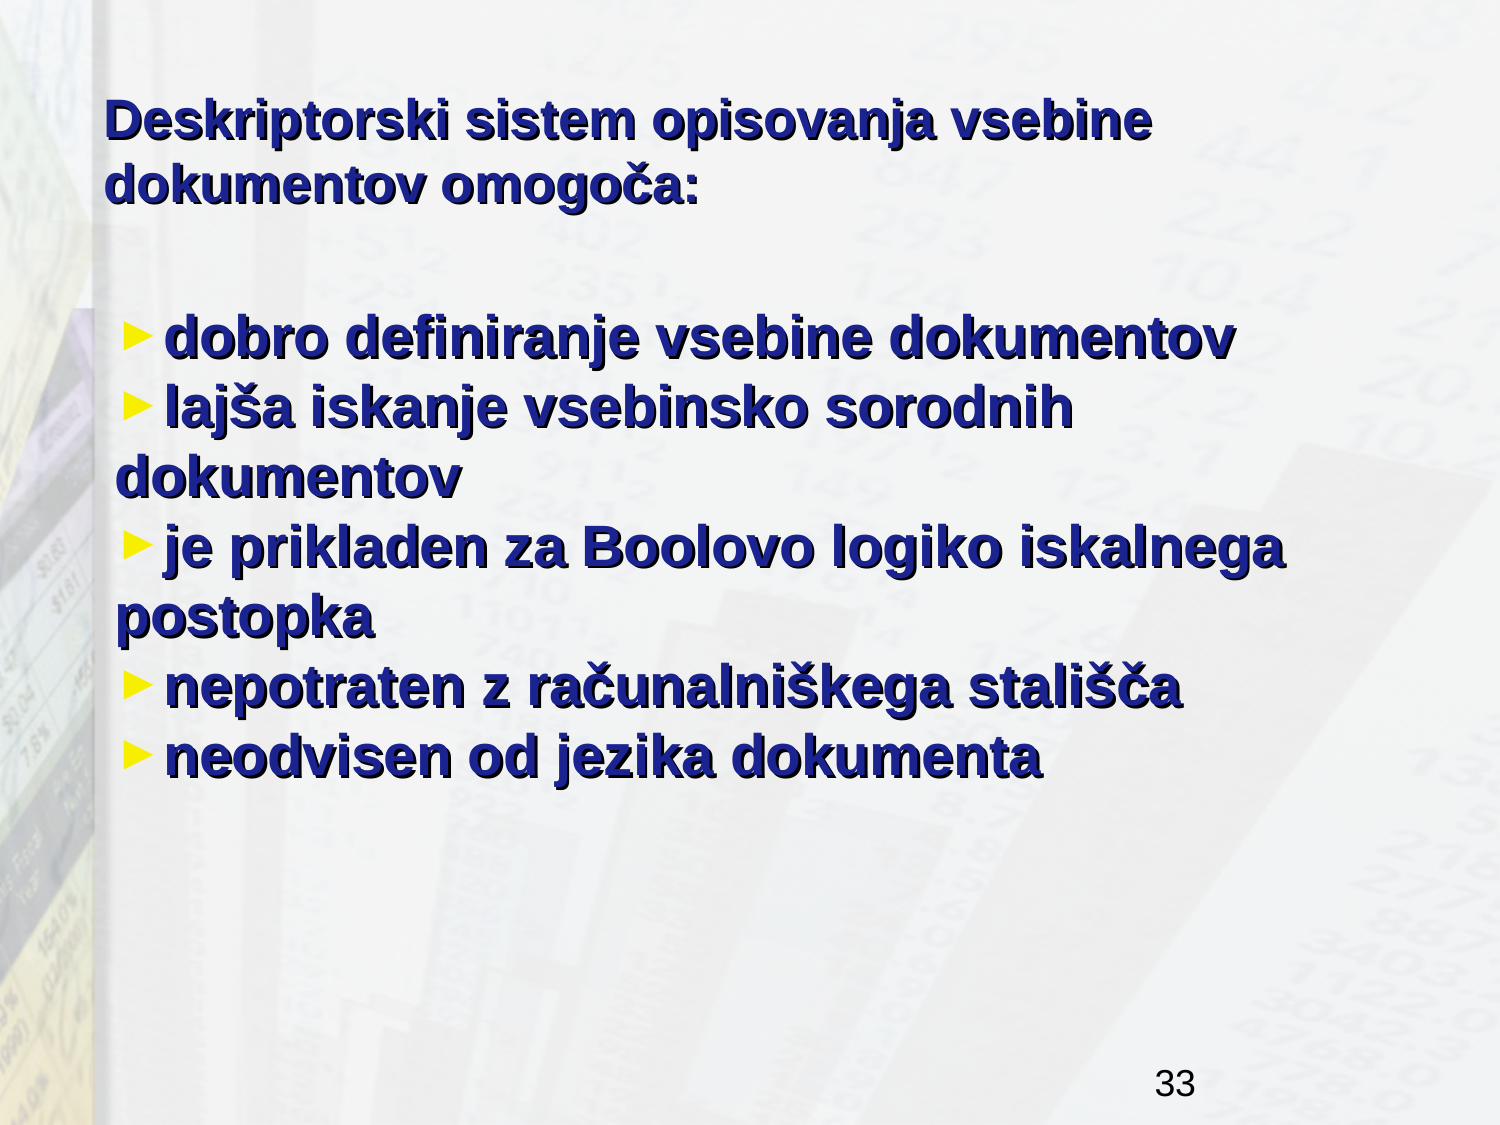

# Deskriptorski sistem opisovanja vsebine dokumentov omogoča:
dobro definiranje vsebine dokumentov
lajša iskanje vsebinsko sorodnih dokumentov
je prikladen za Boolovo logiko iskalnega postopka
nepotraten z računalniškega stališča
neodvisen od jezika dokumenta
33